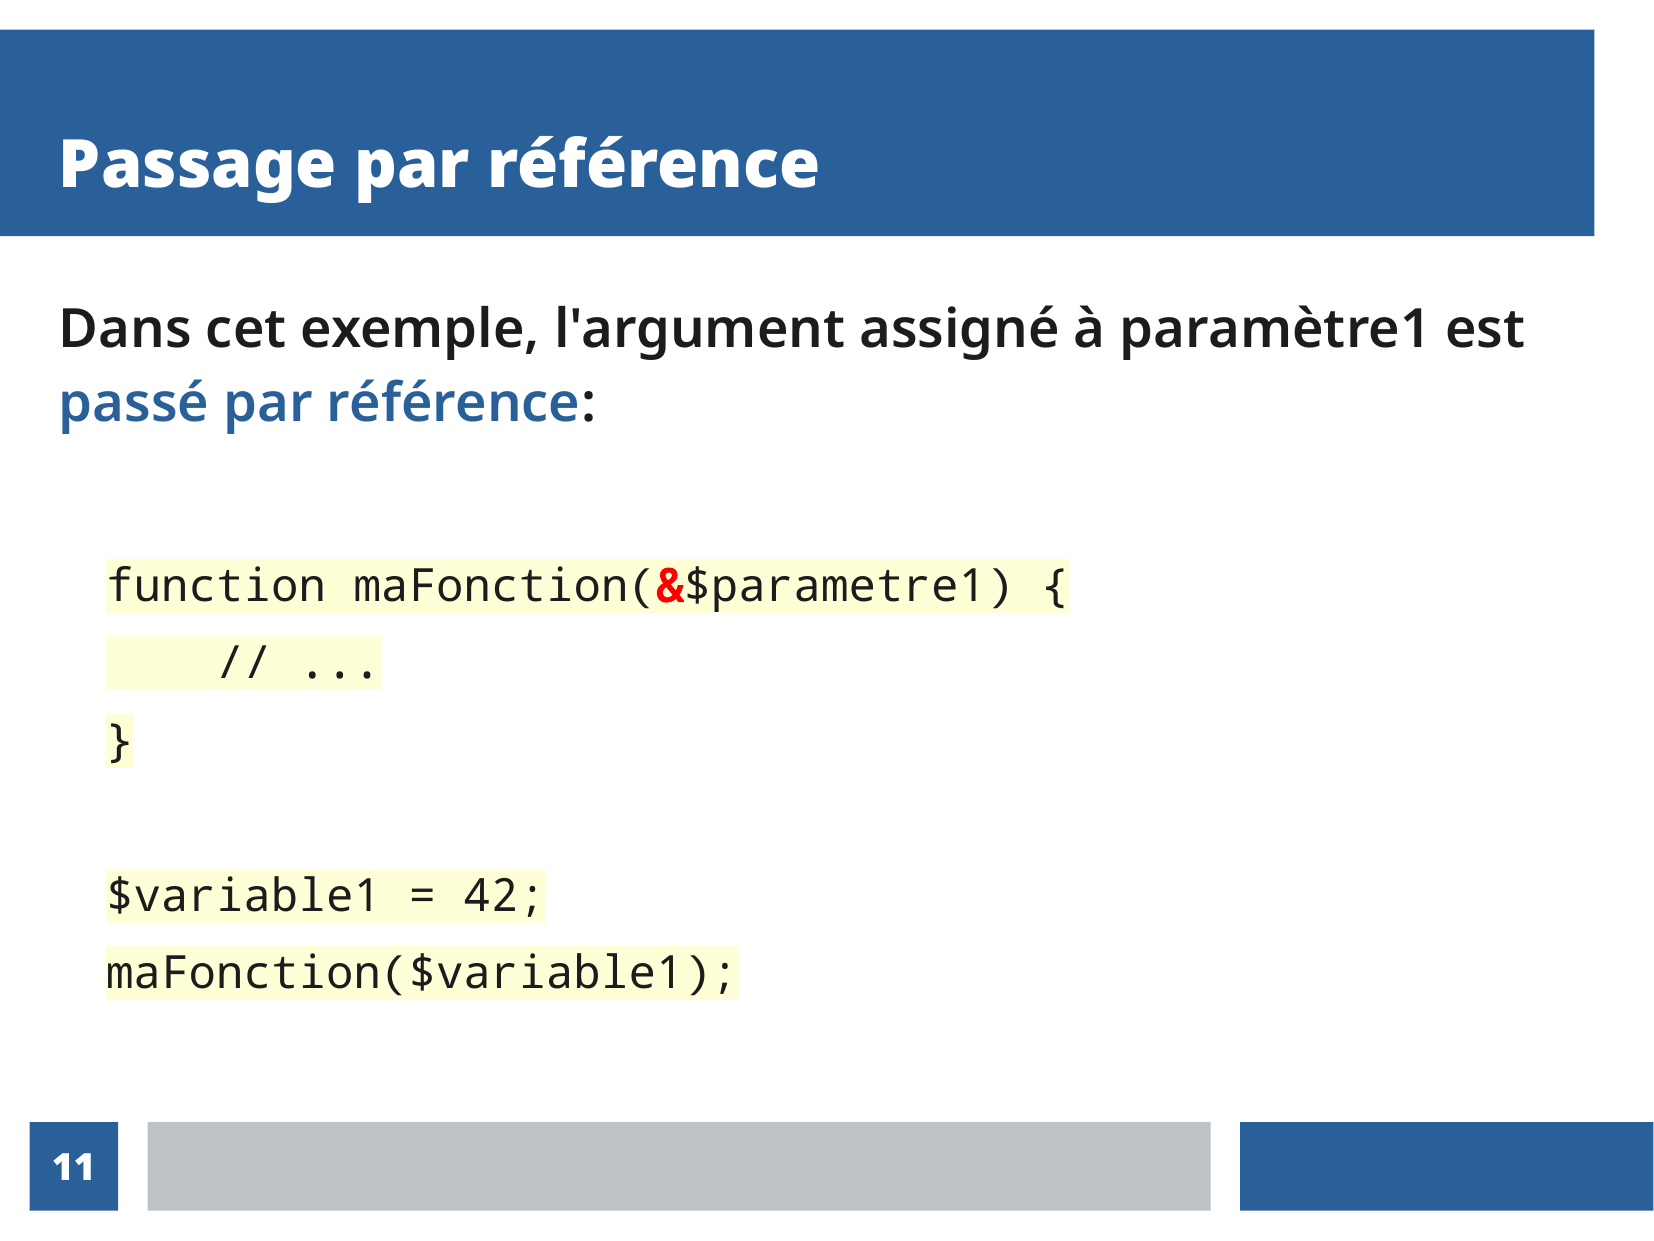

# Passage par référence
Dans cet exemple, l'argument assigné à paramètre1 est passé par référence:
function maFonction(&$parametre1) {
 // ...
}
$variable1 = 42;
maFonction($variable1);
11